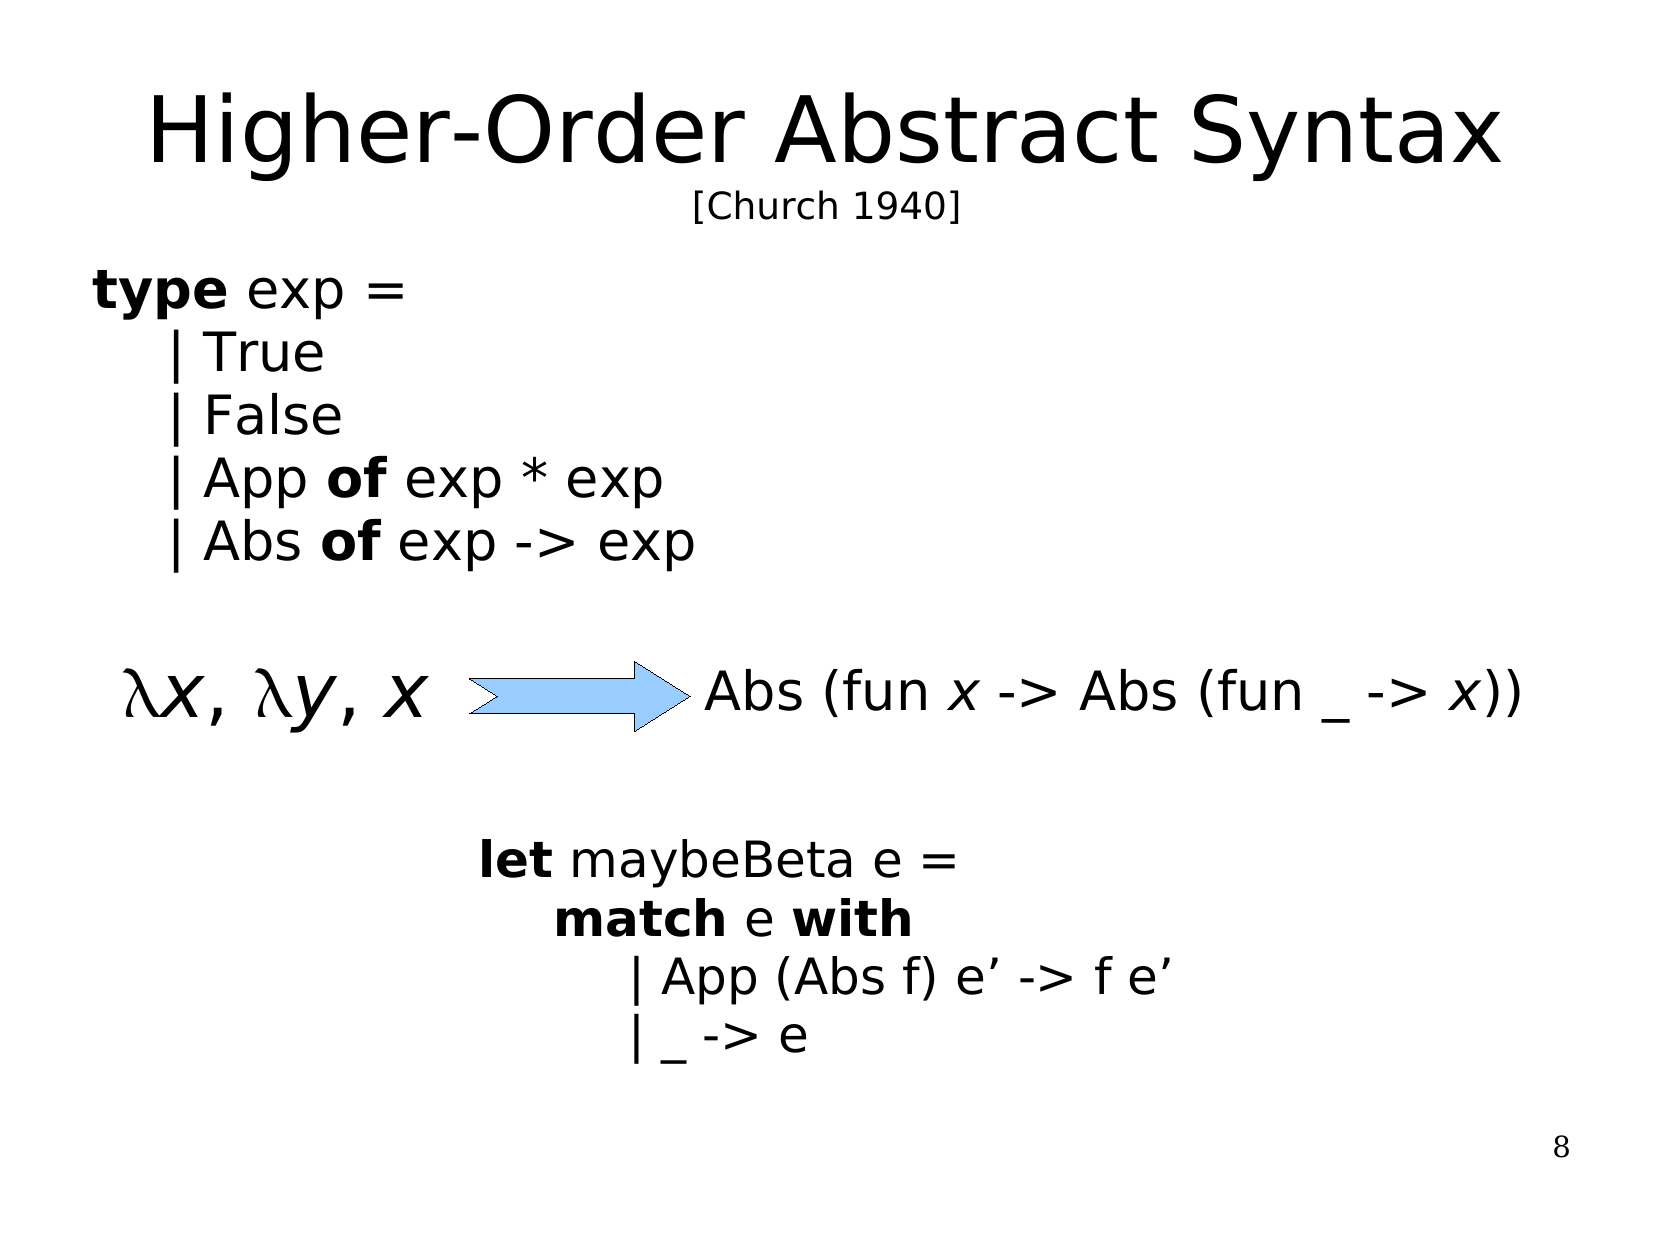

# Higher-Order Abstract Syntax [Church 1940]
type exp =
	| True
	| False
	| App of exp * exp
	| Abs of exp -> exp
x, y, x
Abs (fun x -> Abs (fun _ -> x))
let maybeBeta e =
	match e with
		| App (Abs f) e’ -> f e’
		| _ -> e
8